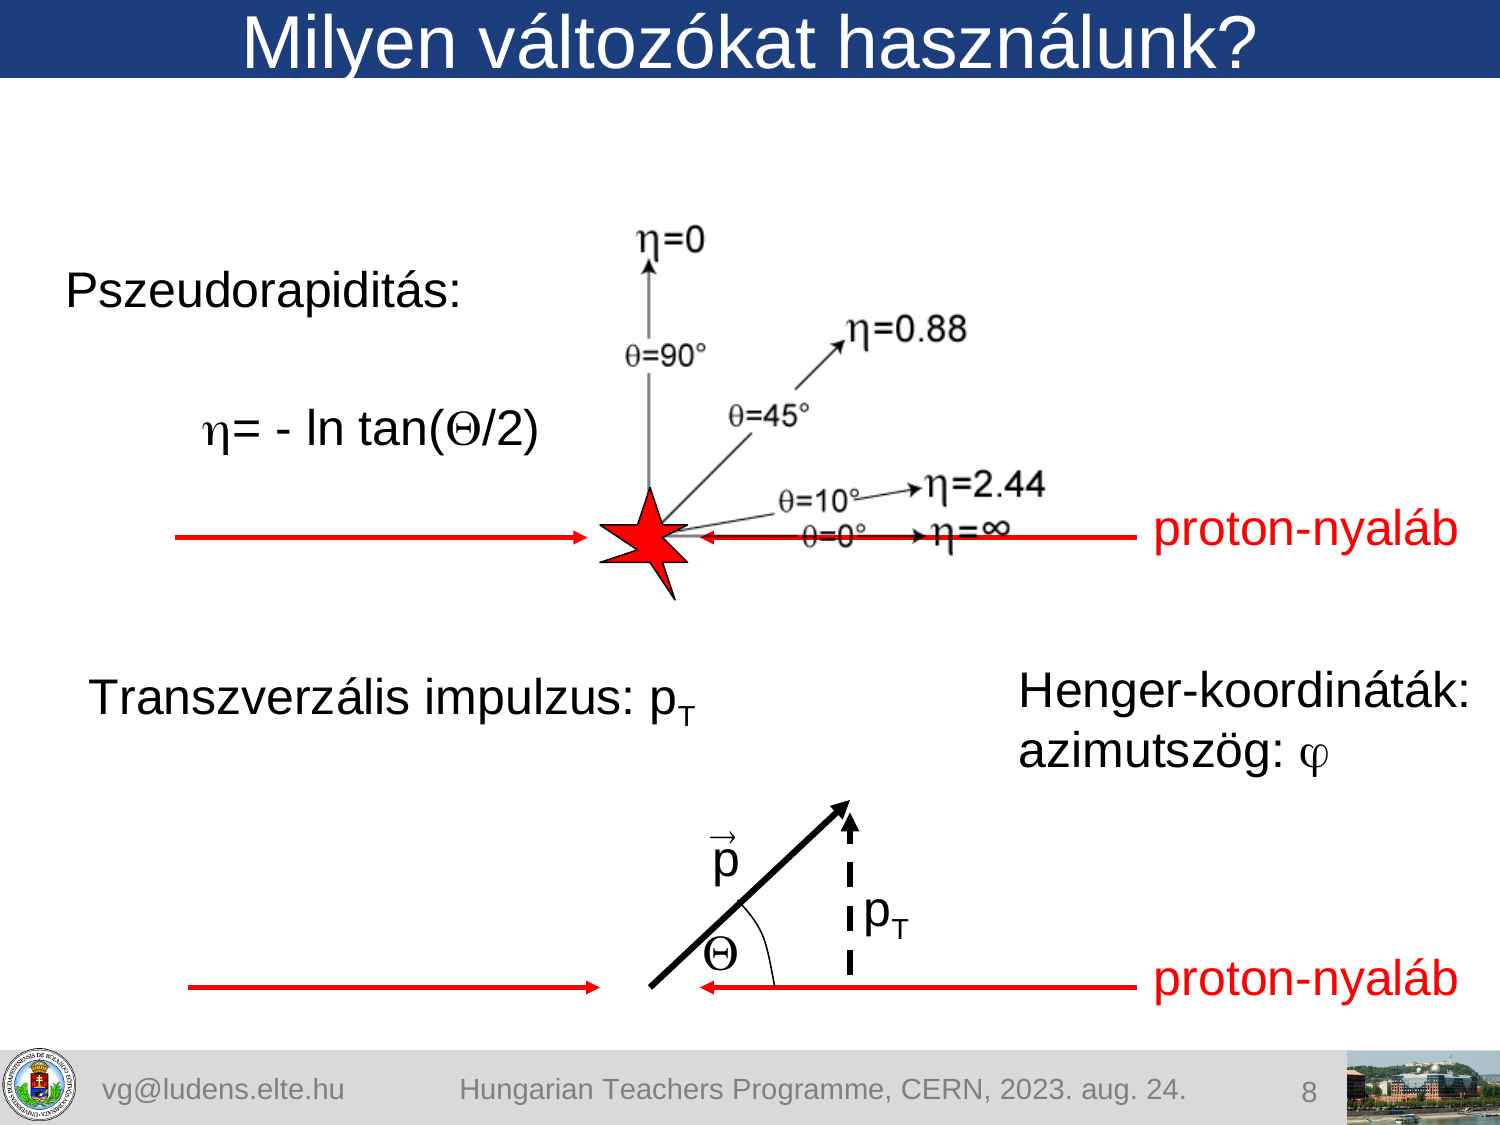

# Milyen változókat használunk?
Pszeudorapiditás:
= - ln tan(/2)
proton-nyaláb
Henger-koordináták:
azimutszög: 
Transzverzális impulzus: pT

p
pT

proton-nyaláb
8